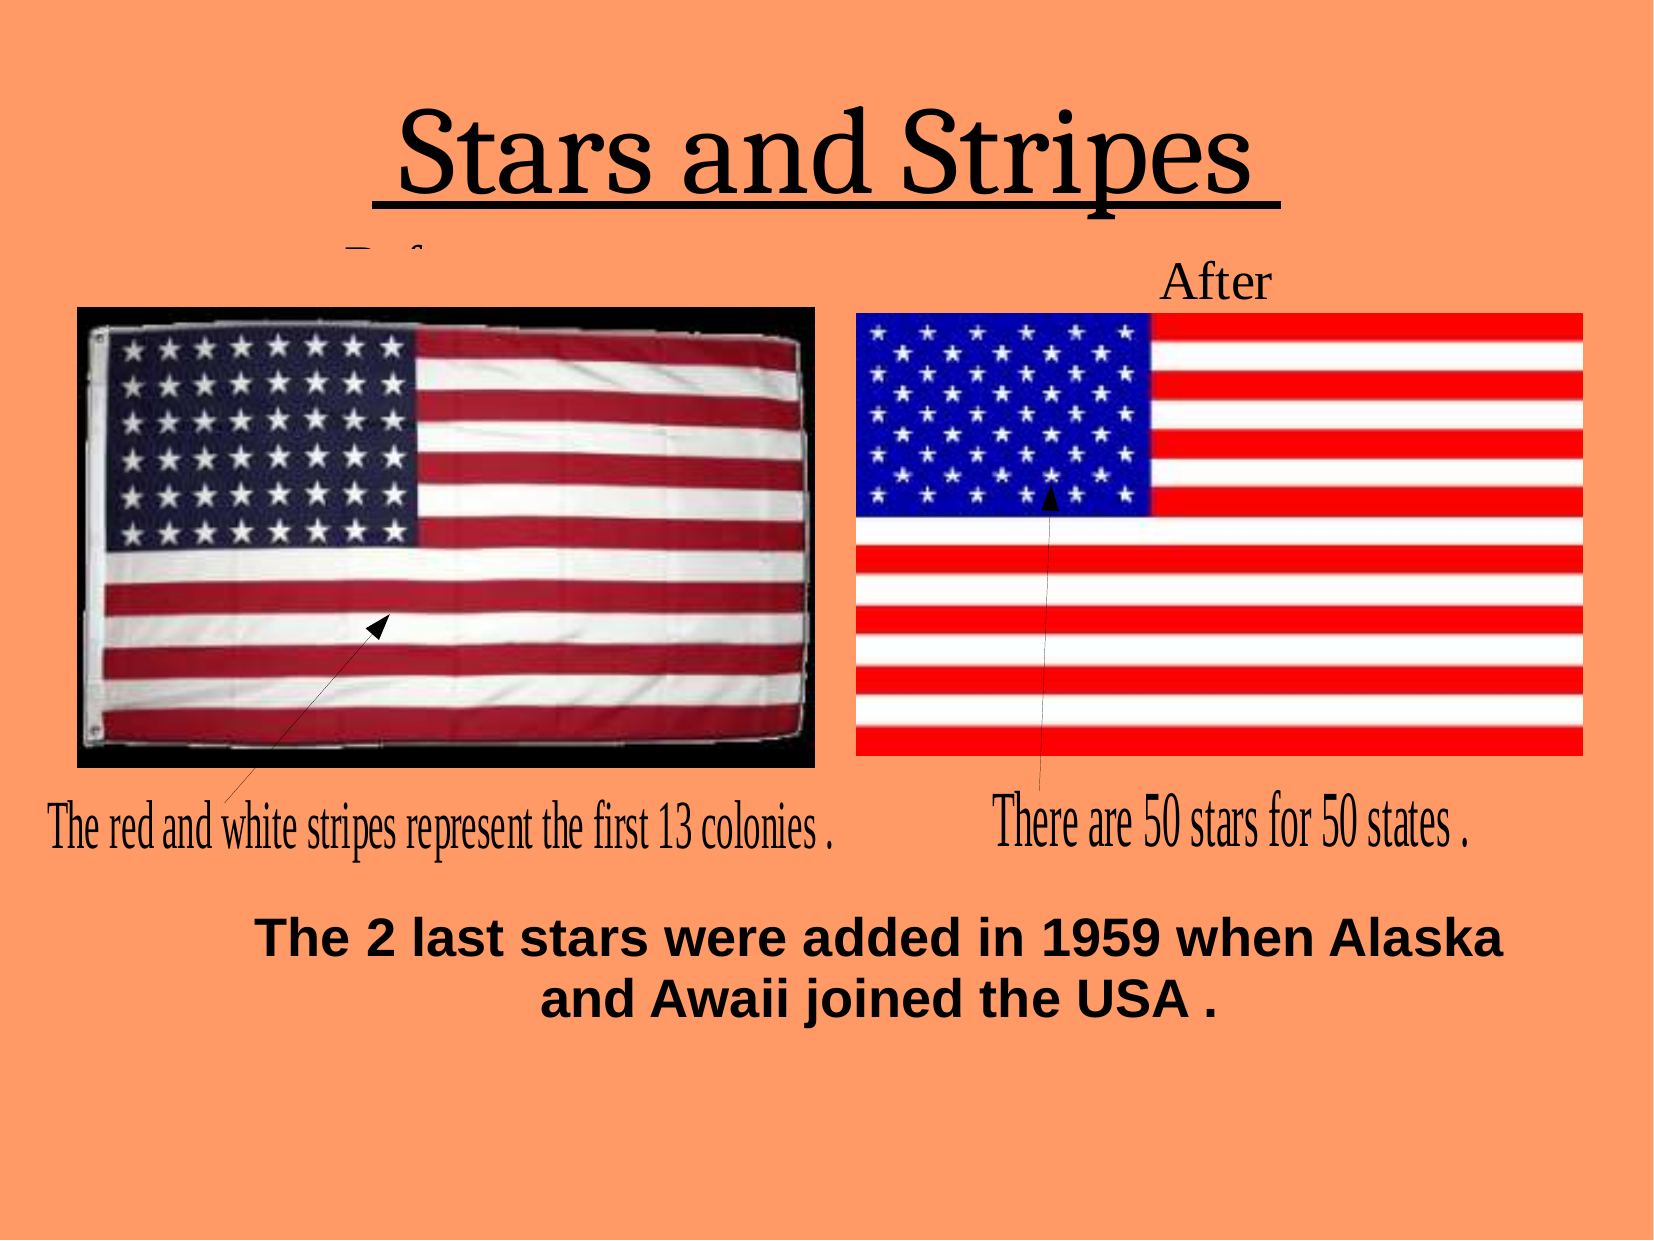

# Stars and Stripes
The 2 last stars were added in 1959 when Alaska and Awaii joined the USA .